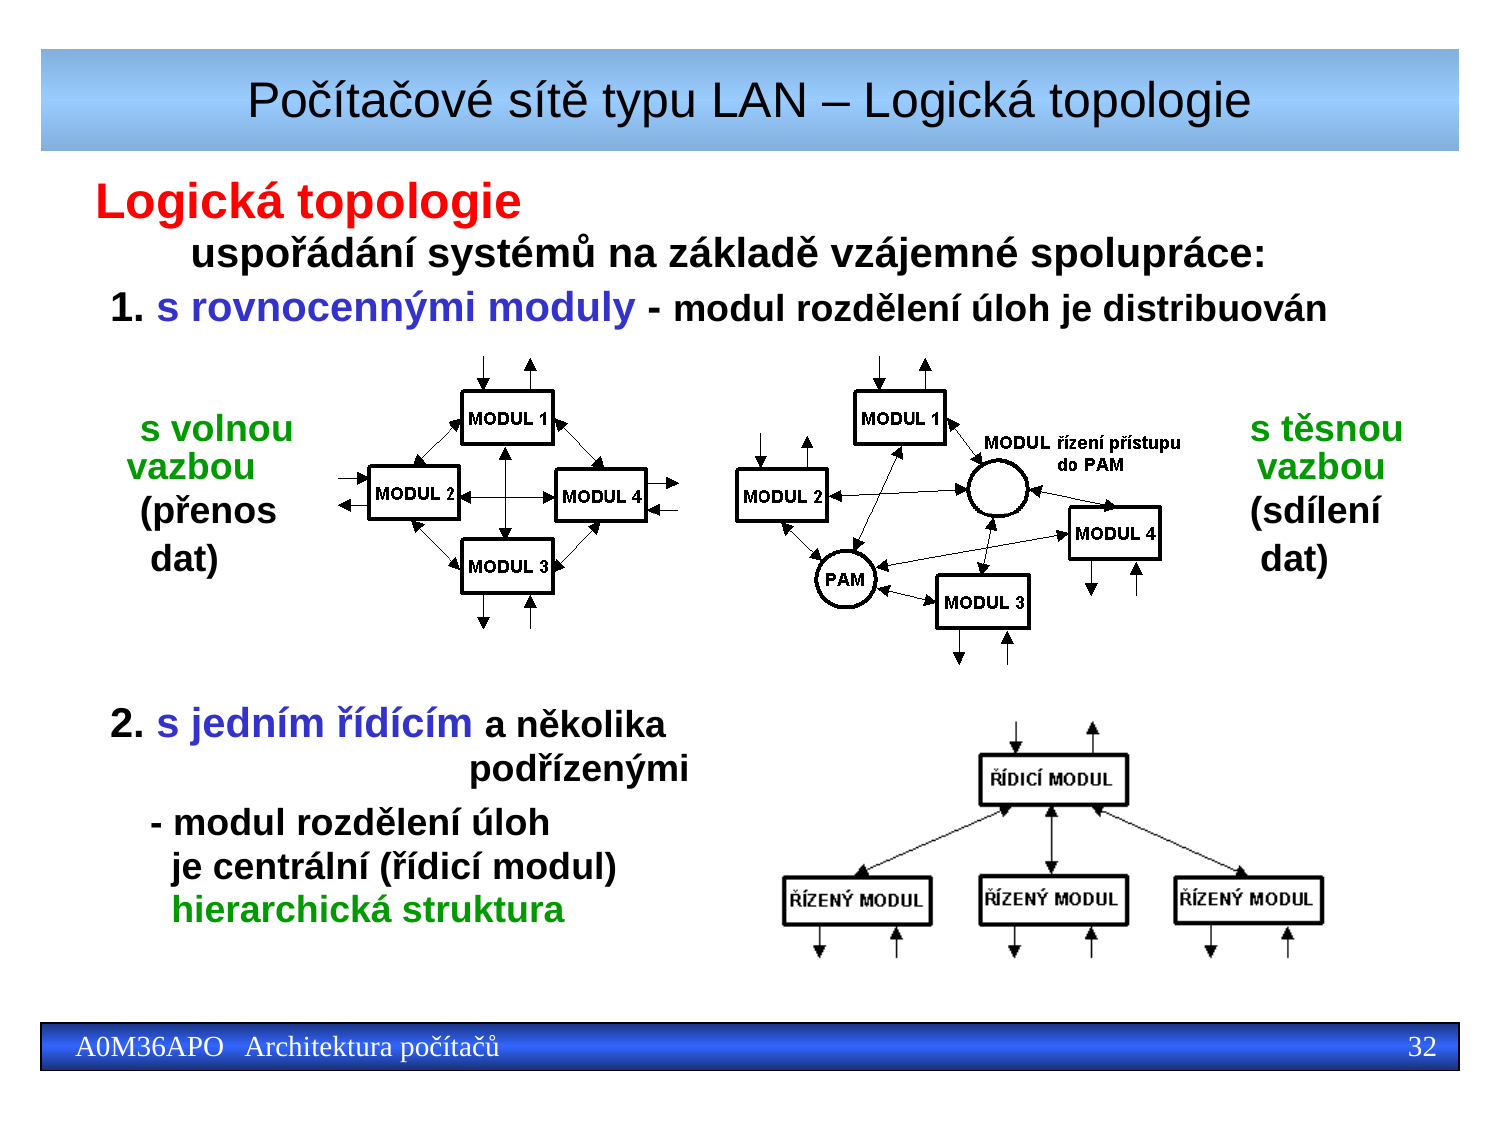

# Počítačové sítě typu LAN – Logická topologie
Logická topologie
 uspořádání systémů na základě vzájemné spolupráce:
1. s rovnocennými moduly - modul rozdělení úloh je distribuován
 s volnou 						 s těsnou
 vazbou 					 vazbou
 (přenos 						 (sdílení
 dat) 	 						 dat)
2. s jedním řídícím a několika
 		 podřízenými
 - modul rozdělení úloh
 je centrální (řídicí modul)
 hierarchická struktura
A0M36APO Architektura počítačů
32